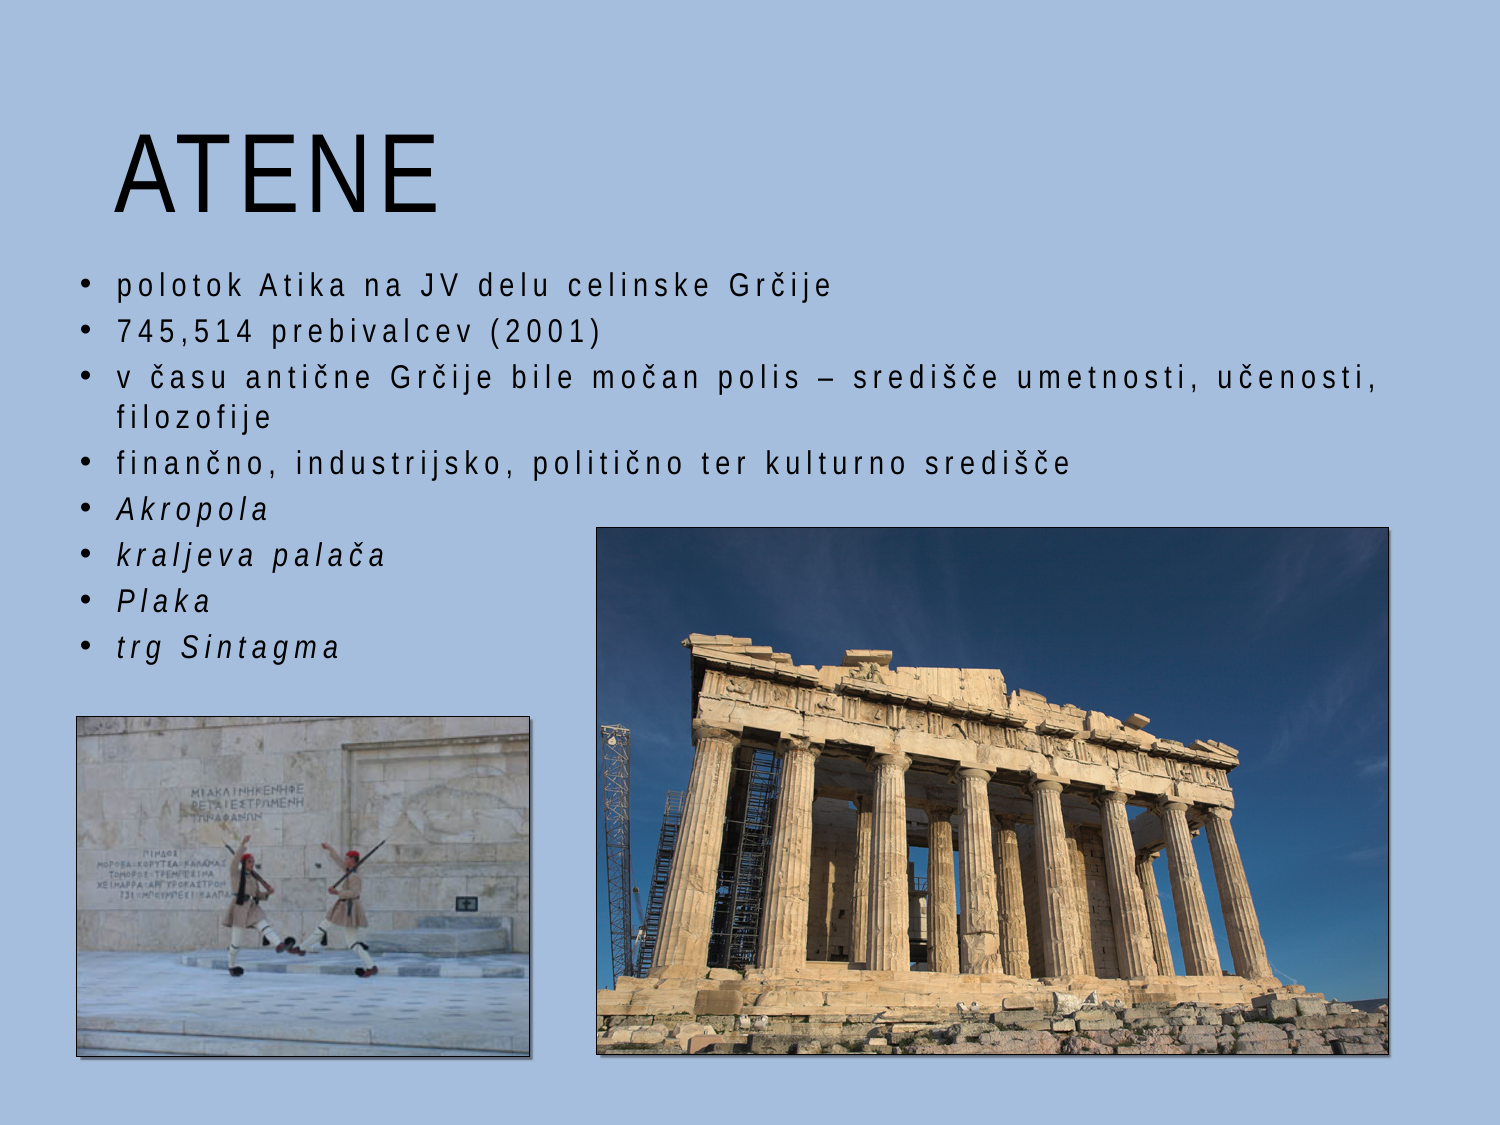

# ATENE
polotok Atika na JV delu celinske Grčije
745,514 prebivalcev (2001)
v času antične Grčije bile močan polis – središče umetnosti, učenosti, filozofije
finančno, industrijsko, politično ter kulturno središče
Akropola
kraljeva palača
Plaka
trg Sintagma